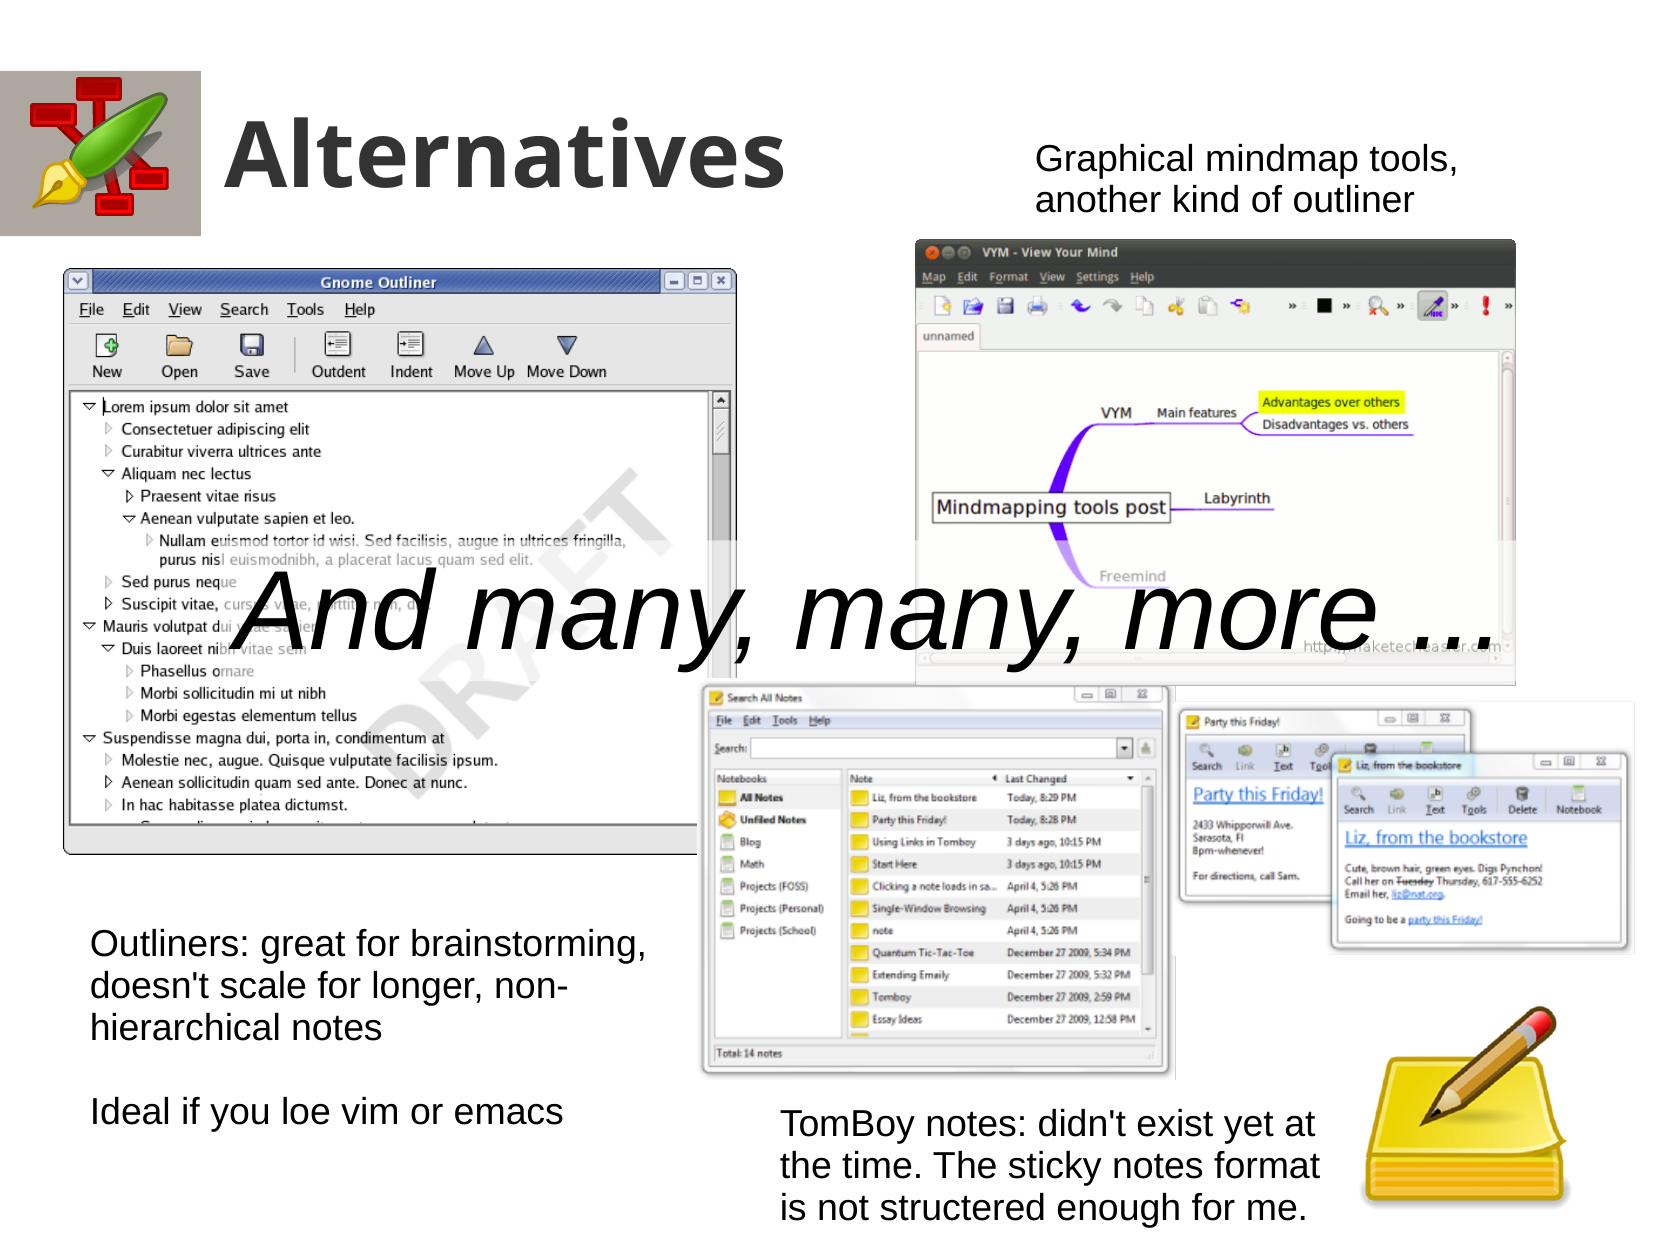

# Alternatives
Graphical mindmap tools, another kind of outliner
And many, many, more ...
Outliners: great for brainstorming, doesn't scale for longer, non-hierarchical notes
Ideal if you loe vim or emacs
TomBoy notes: didn't exist yet at the time. The sticky notes format is not structered enough for me.
9